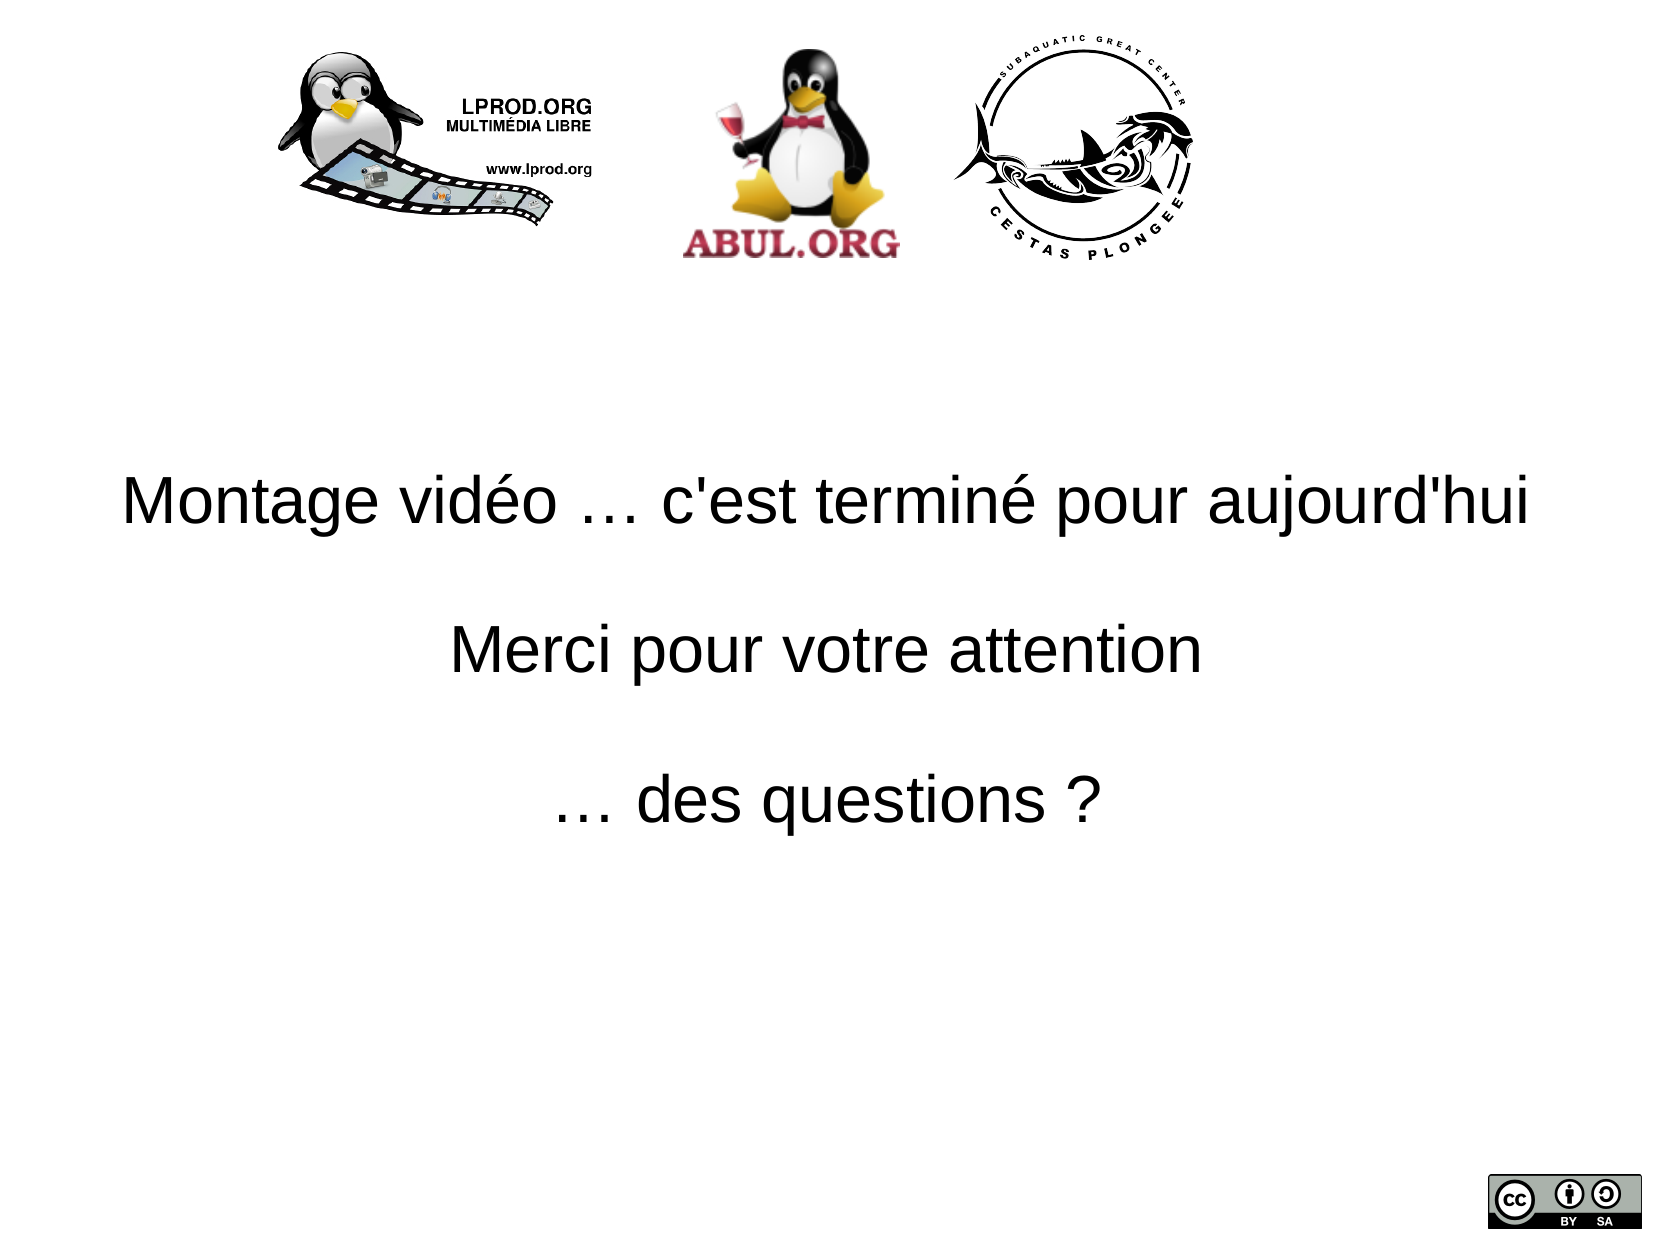

# Montage vidéo … c'est terminé pour aujourd'hui
Merci pour votre attention
… des questions ?